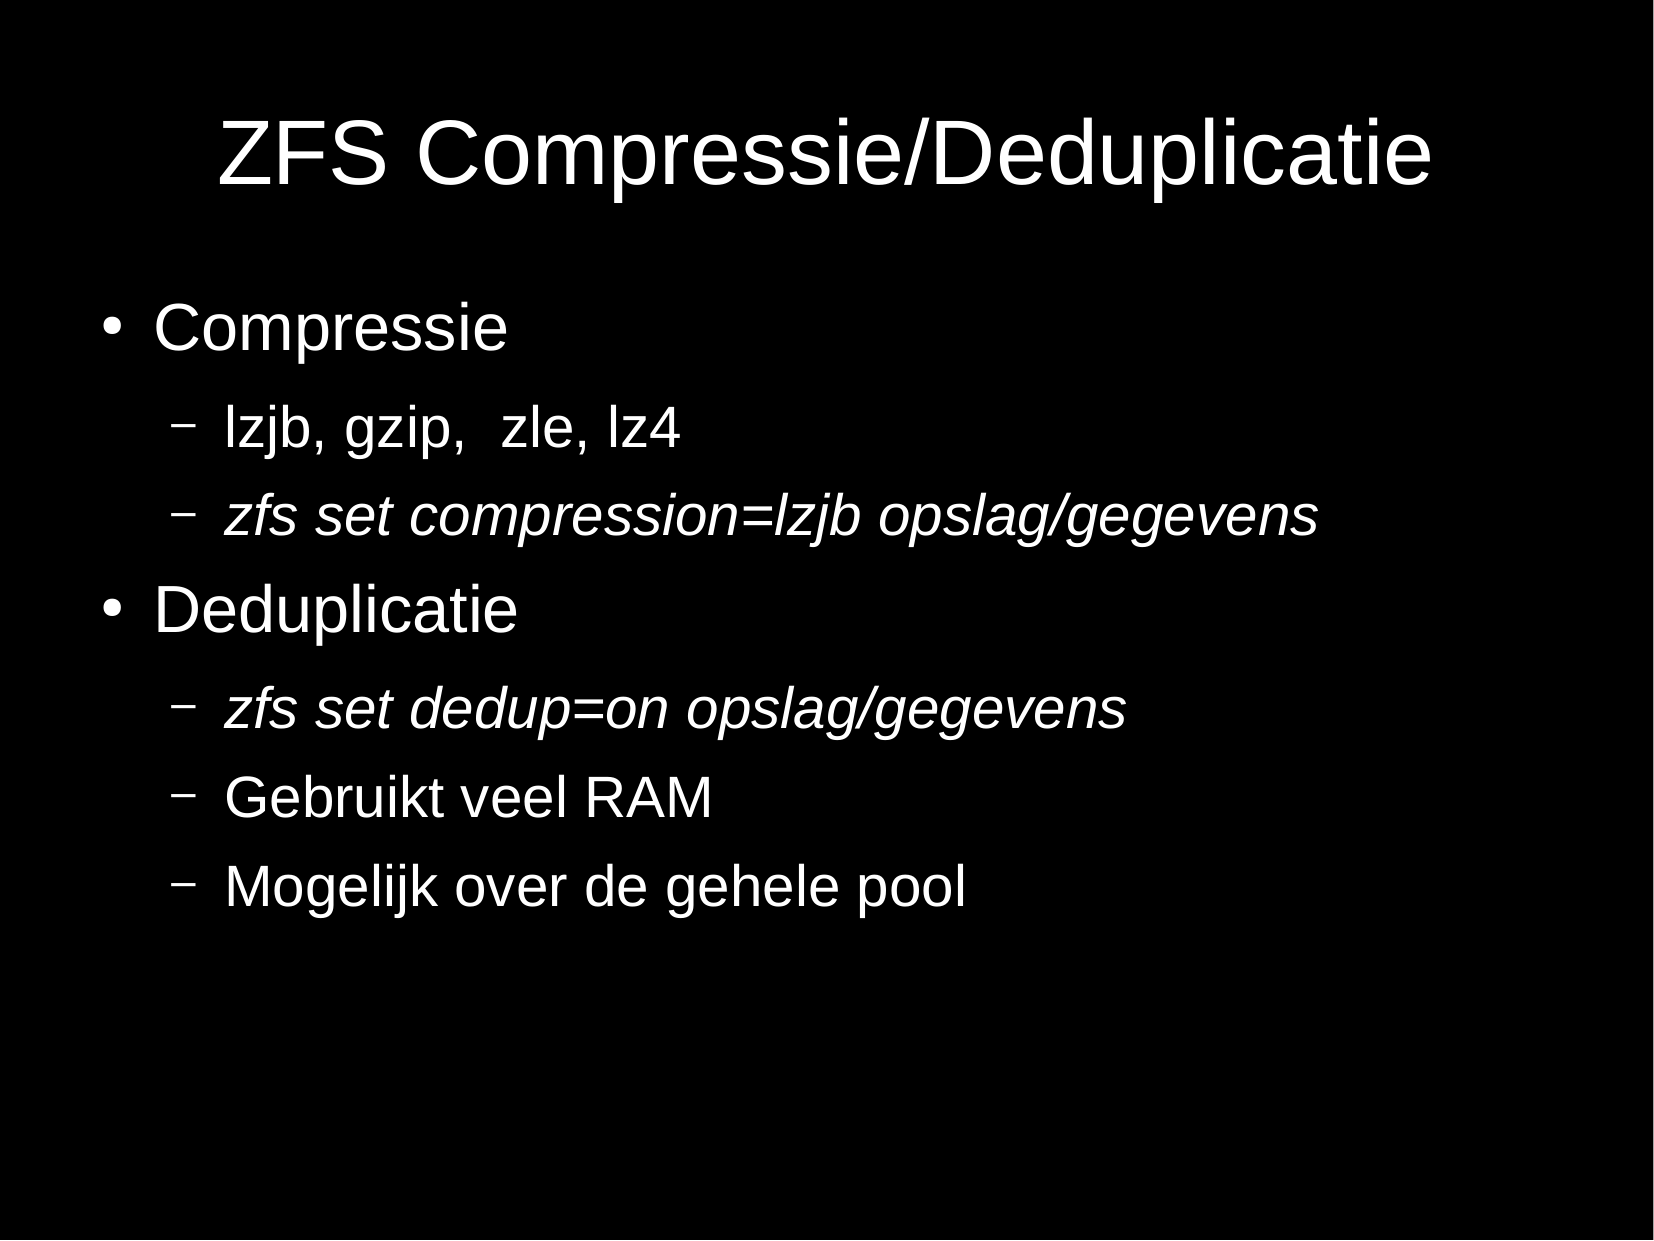

# ZFS Compressie/Deduplicatie
Compressie
lzjb, gzip, zle, lz4
zfs set compression=lzjb opslag/gegevens
Deduplicatie
zfs set dedup=on opslag/gegevens
Gebruikt veel RAM
Mogelijk over de gehele pool